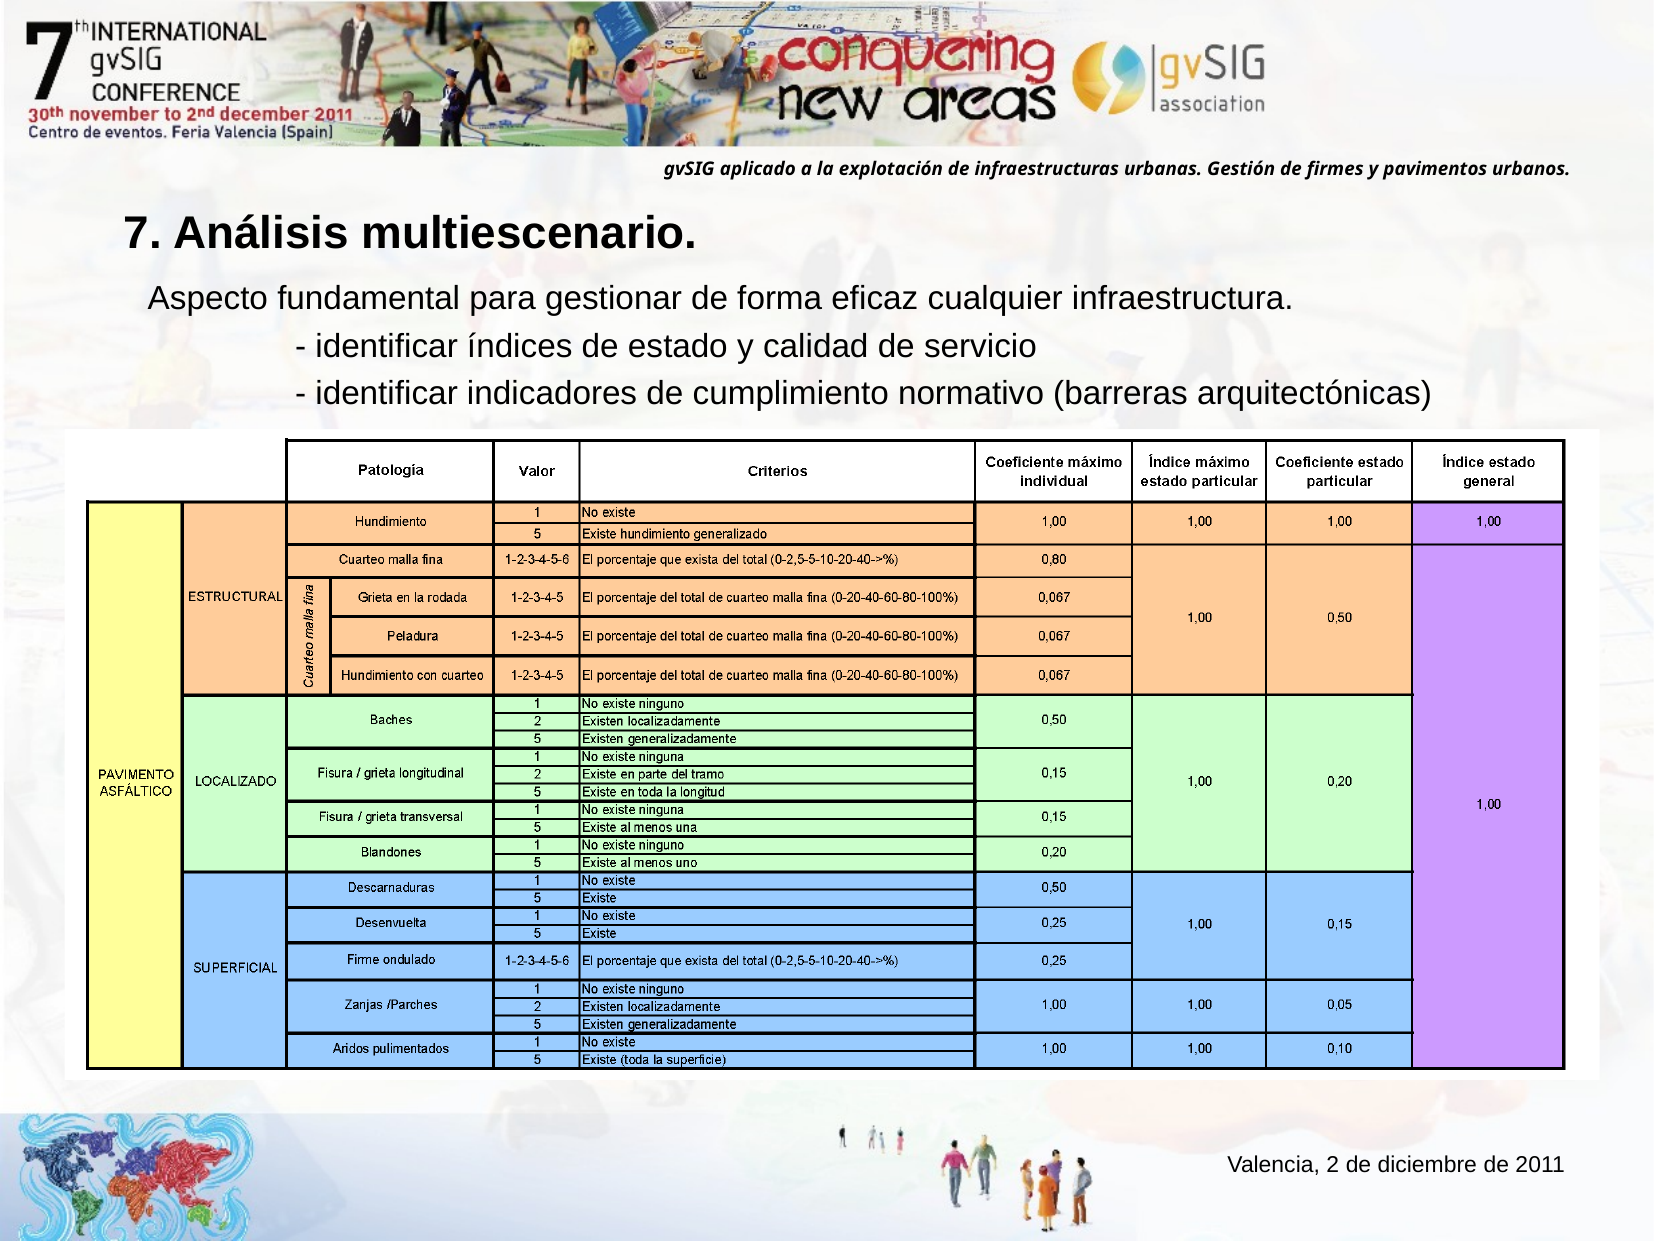

# gvSIG aplicado a la explotación de infraestructuras urbanas. Gestión de firmes y pavimentos urbanos.
7. Análisis multiescenario.
Aspecto fundamental para gestionar de forma eficaz cualquier infraestructura.
		- identificar índices de estado y calidad de servicio
		- identificar indicadores de cumplimiento normativo (barreras arquitectónicas)